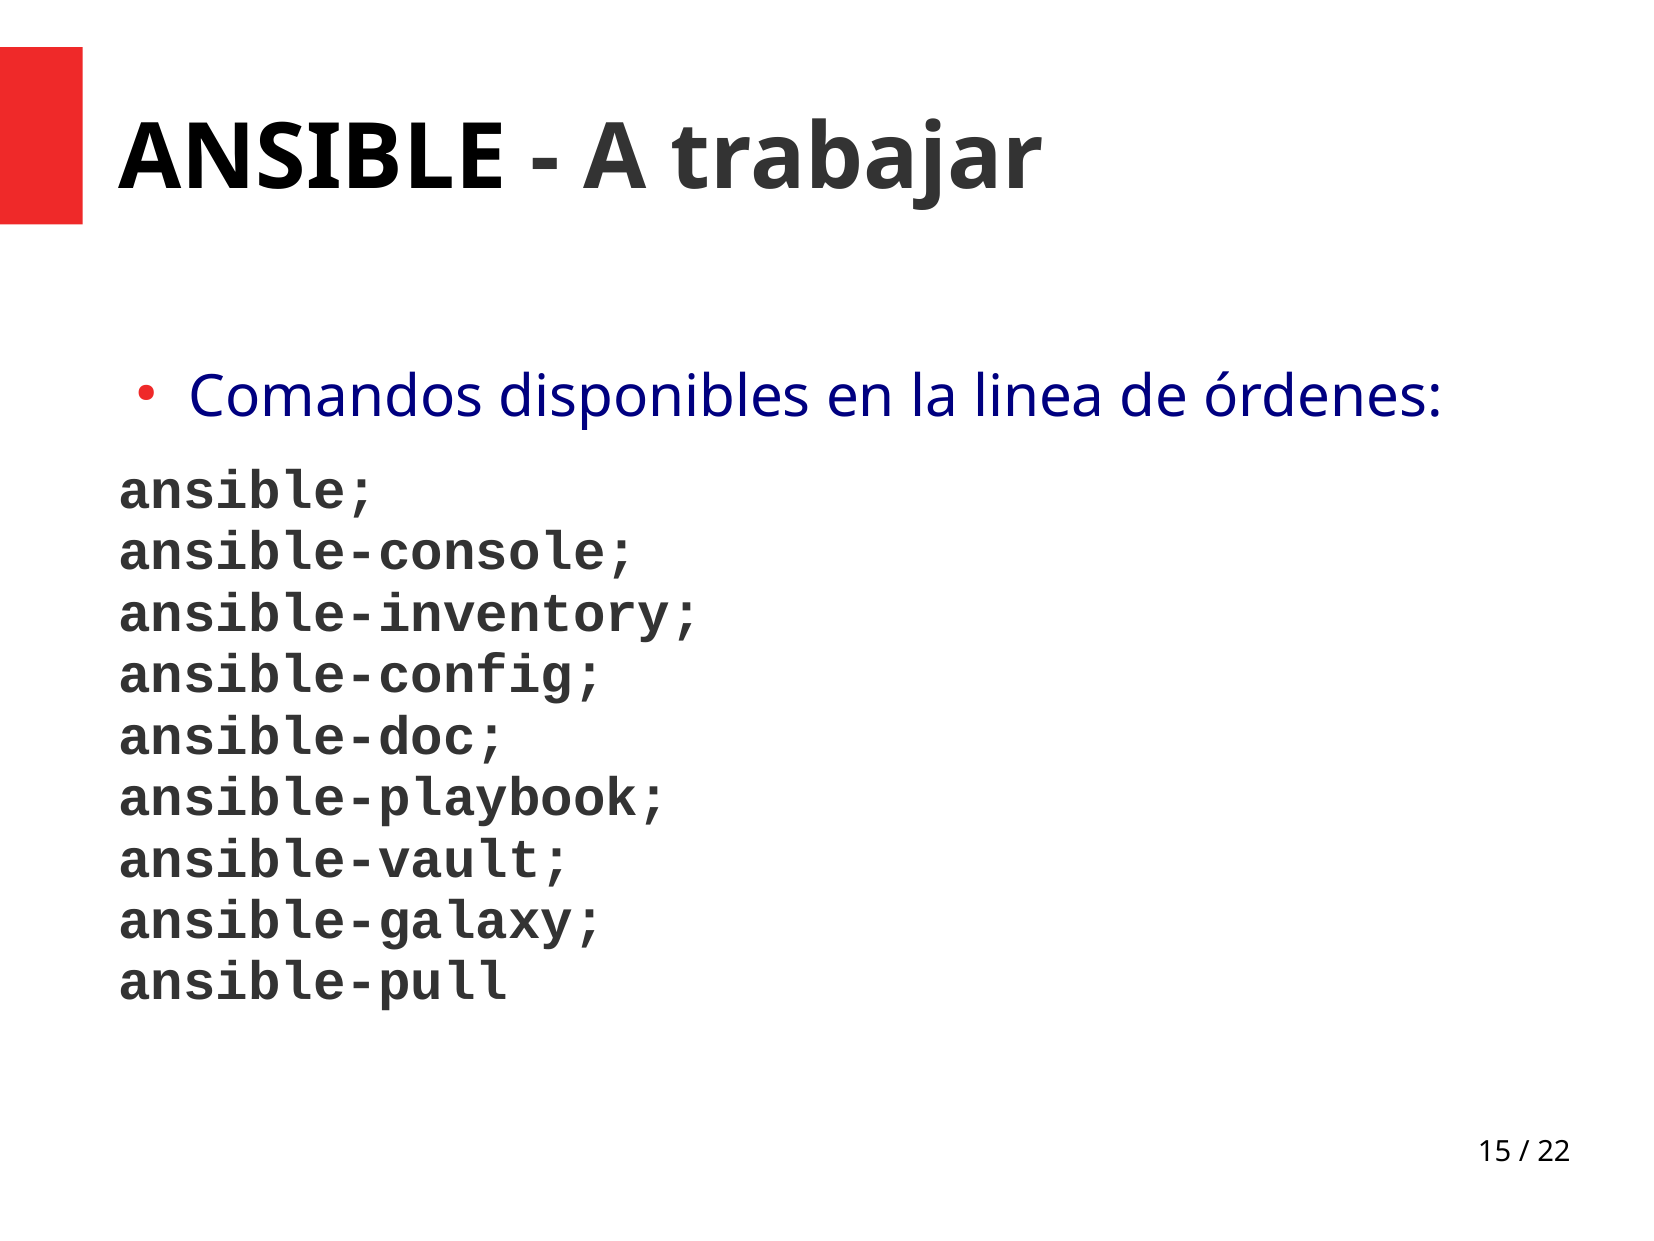

# ANSIBLE - A trabajar
Comandos disponibles en la linea de órdenes:
ansible;
ansible-console;
ansible-inventory;
ansible-config;
ansible-doc;
ansible-playbook;
ansible-vault;
ansible-galaxy;
ansible-pull
15